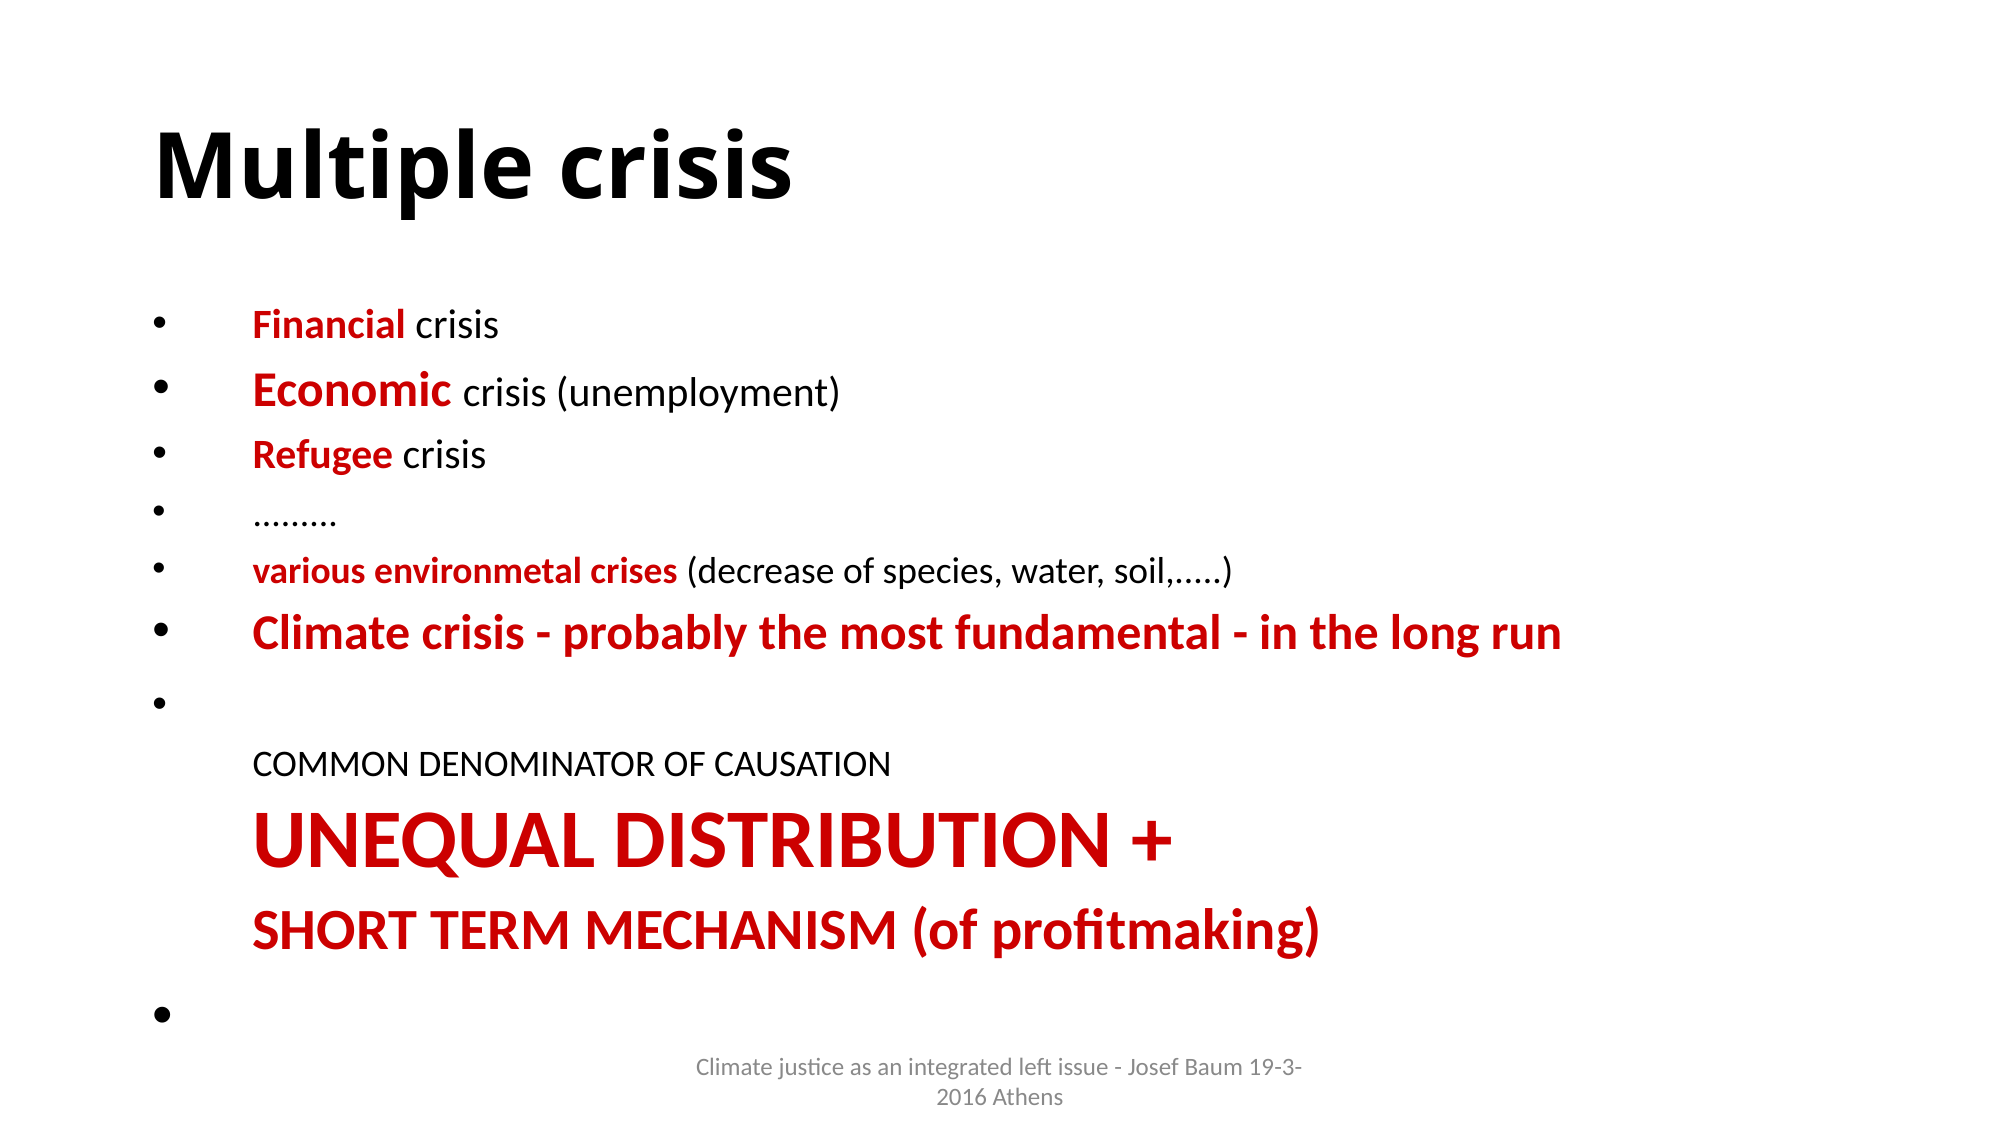

# Multiple crisis
Financial crisis
Economic crisis (unemployment)
Refugee crisis
.........
various environmetal crises (decrease of species, water, soil,.....)
Climate crisis - probably the most fundamental - in the long run
COMMON DENOMINATOR OF CAUSATION
UNEQUAL DISTRIBUTION +
SHORT TERM MECHANISM (of profitmaking)
Climate justice as an integrated left issue - Josef Baum 19-3-2016 Athens